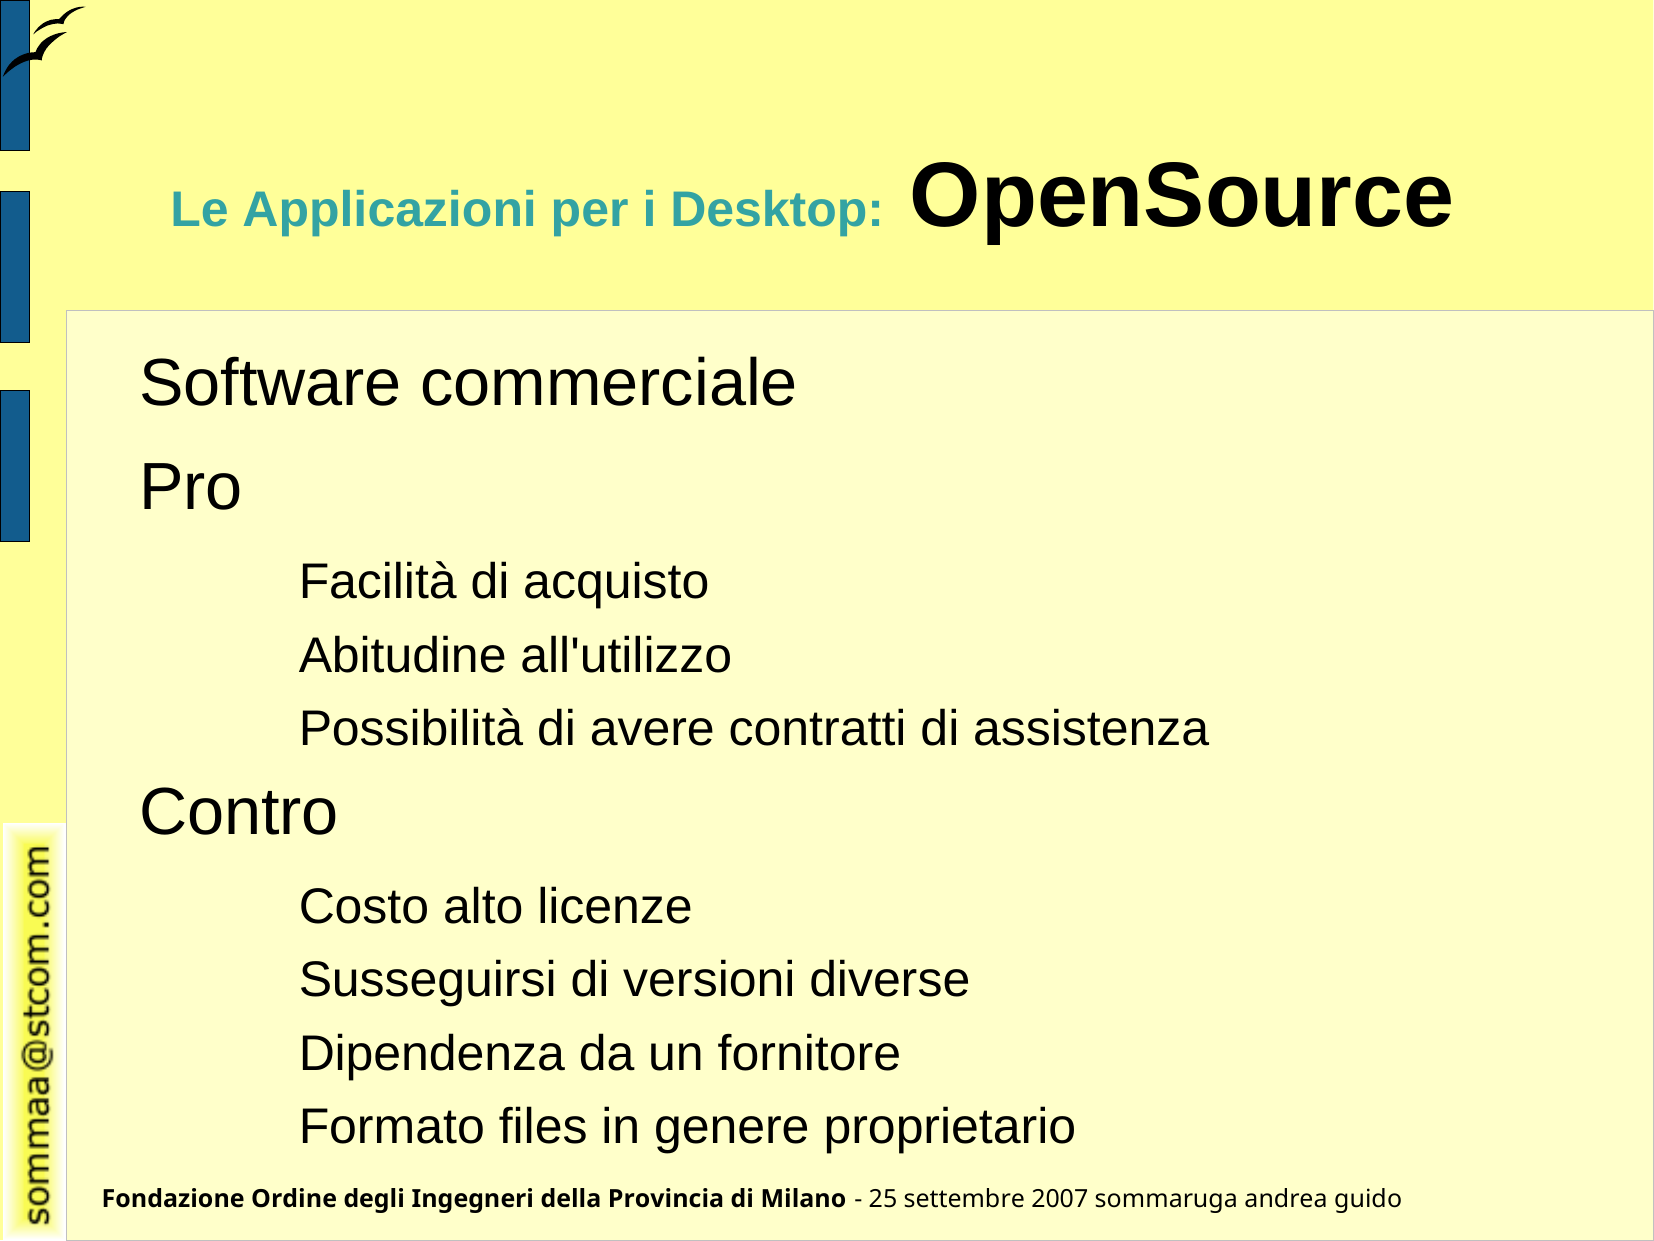

# Le Applicazioni per i Desktop: OpenSource
Software commerciale
Pro
Facilità di acquisto
Abitudine all'utilizzo
Possibilità di avere contratti di assistenza
Contro
Costo alto licenze
Susseguirsi di versioni diverse
Dipendenza da un fornitore
Formato files in genere proprietario